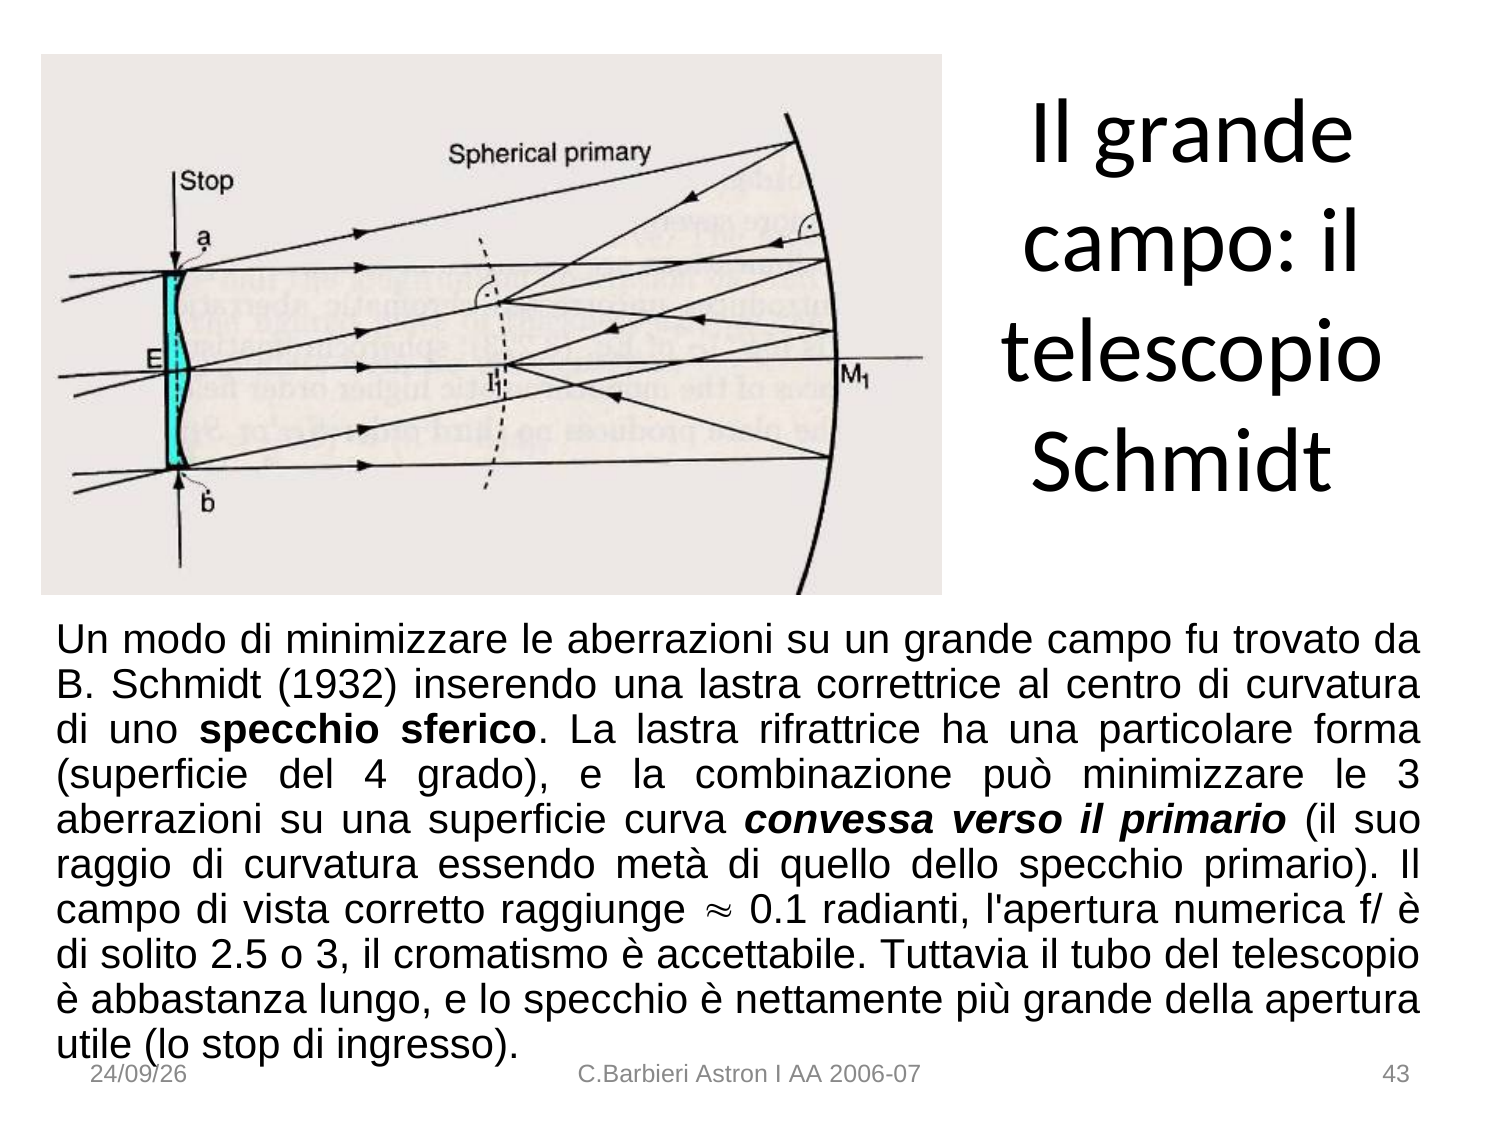

# Il grande campo: il telescopio Schmidt
Un modo di minimizzare le aberrazioni su un grande campo fu trovato da B. Schmidt (1932) inserendo una lastra correttrice al centro di curvatura di uno specchio sferico. La lastra rifrattrice ha una particolare forma (superficie del 4 grado), e la combinazione può minimizzare le 3 aberrazioni su una superficie curva convessa verso il primario (il suo raggio di curvatura essendo metà di quello dello specchio primario). Il campo di vista corretto raggiunge  0.1 radianti, l'apertura numerica f/ è di solito 2.5 o 3, il cromatismo è accettabile. Tuttavia il tubo del telescopio è abbastanza lungo, e lo specchio è nettamente più grande della apertura utile (lo stop di ingresso).
C.Barbieri Astron I AA 2006-07